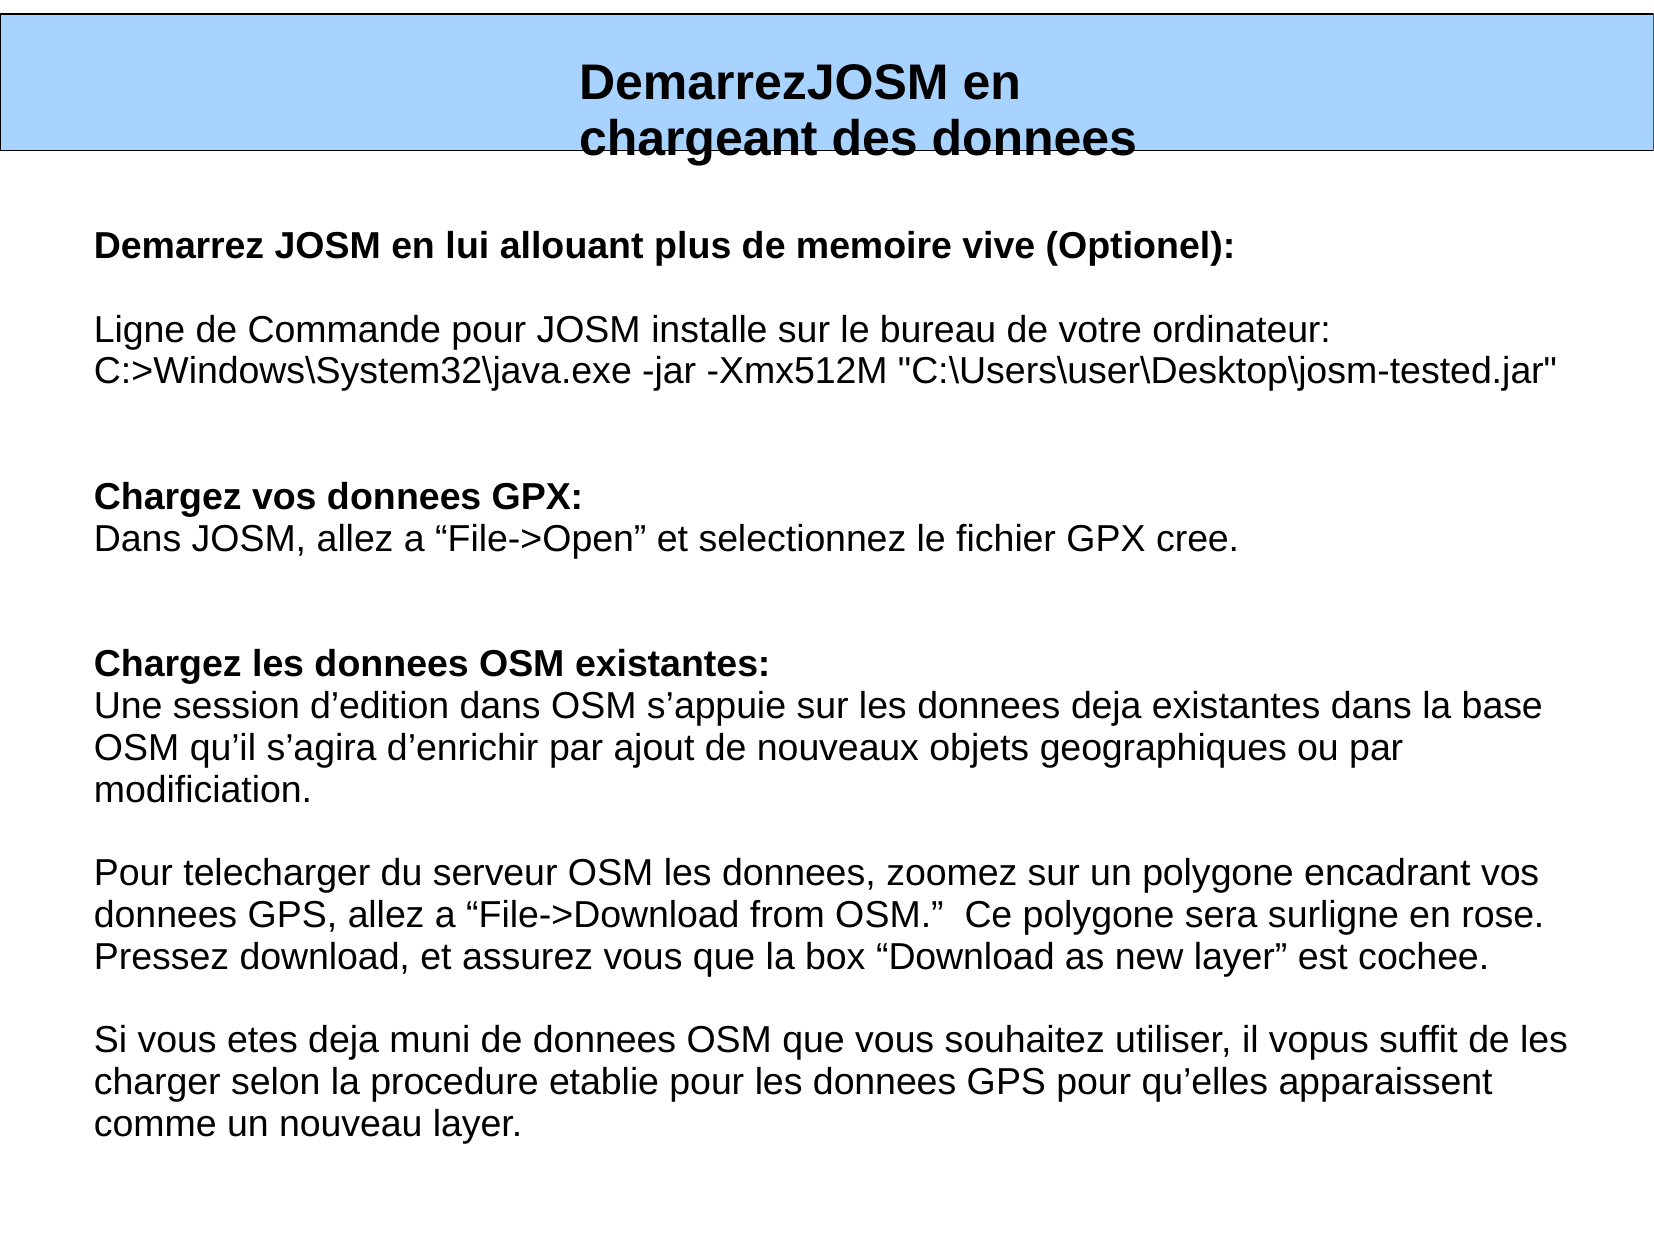

DemarrezJOSM en chargeant des donnees
Demarrez JOSM en lui allouant plus de memoire vive (Optionel):
Ligne de Commande pour JOSM installe sur le bureau de votre ordinateur:
C:>Windows\System32\java.exe -jar -Xmx512M "C:\Users\user\Desktop\josm-tested.jar"
Chargez vos donnees GPX:
Dans JOSM, allez a “File->Open” et selectionnez le fichier GPX cree.
Chargez les donnees OSM existantes:
Une session d’edition dans OSM s’appuie sur les donnees deja existantes dans la base OSM qu’il s’agira d’enrichir par ajout de nouveaux objets geographiques ou par modificiation.
Pour telecharger du serveur OSM les donnees, zoomez sur un polygone encadrant vos donnees GPS, allez a “File->Download from OSM.” Ce polygone sera surligne en rose. Pressez download, et assurez vous que la box “Download as new layer” est cochee.
Si vous etes deja muni de donnees OSM que vous souhaitez utiliser, il vopus suffit de les charger selon la procedure etablie pour les donnees GPS pour qu’elles apparaissent comme un nouveau layer.